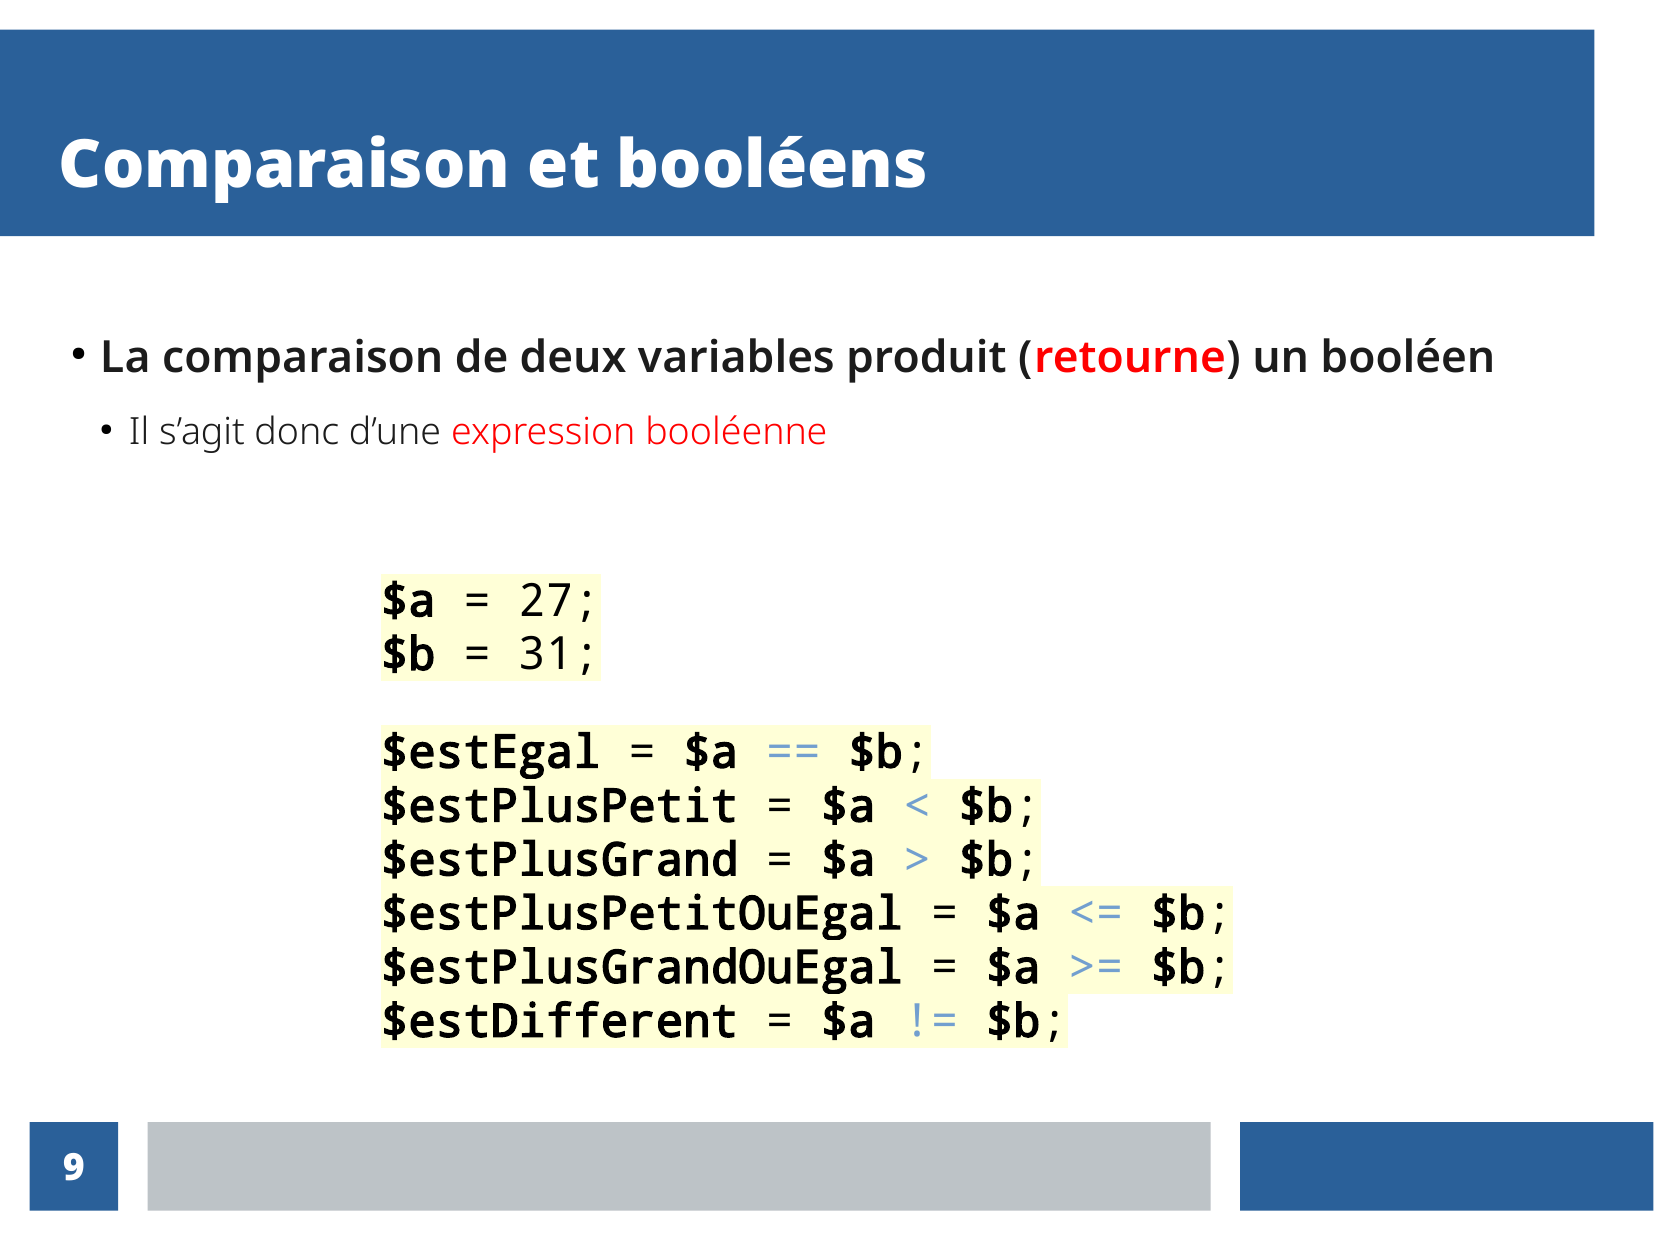

# Comparaison et booléens
La comparaison de deux variables produit (retourne) un booléen
Il s’agit donc d’une expression booléenne
$a = 27;
$b = 31;
$estEgal = $a == $b;
$estPlusPetit = $a < $b;
$estPlusGrand = $a > $b;
$estPlusPetitOuEgal = $a <= $b;
$estPlusGrandOuEgal = $a >= $b;
$estDifferent = $a != $b;
9